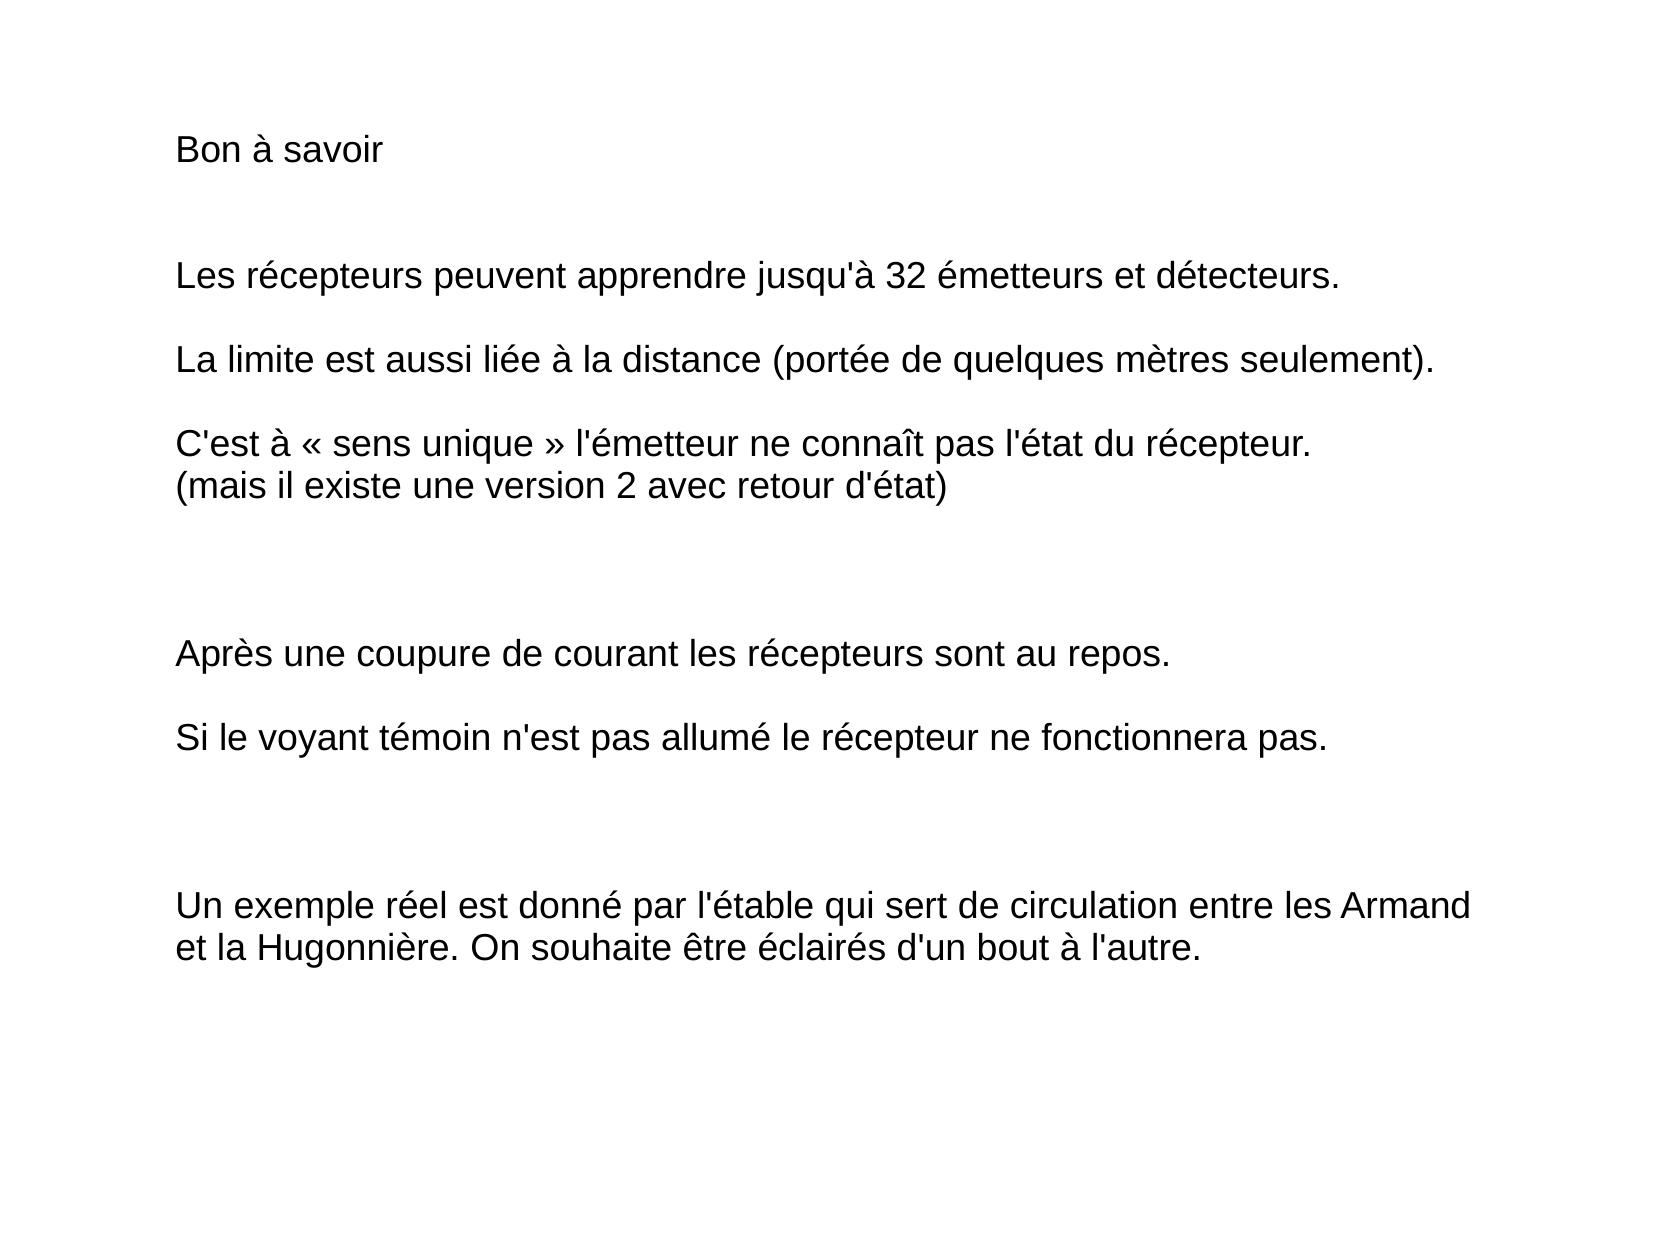

Bon à savoir
Les récepteurs peuvent apprendre jusqu'à 32 émetteurs et détecteurs.
La limite est aussi liée à la distance (portée de quelques mètres seulement).
C'est à « sens unique » l'émetteur ne connaît pas l'état du récepteur.
(mais il existe une version 2 avec retour d'état)
Après une coupure de courant les récepteurs sont au repos.
Si le voyant témoin n'est pas allumé le récepteur ne fonctionnera pas.
Un exemple réel est donné par l'étable qui sert de circulation entre les Armand
et la Hugonnière. On souhaite être éclairés d'un bout à l'autre.